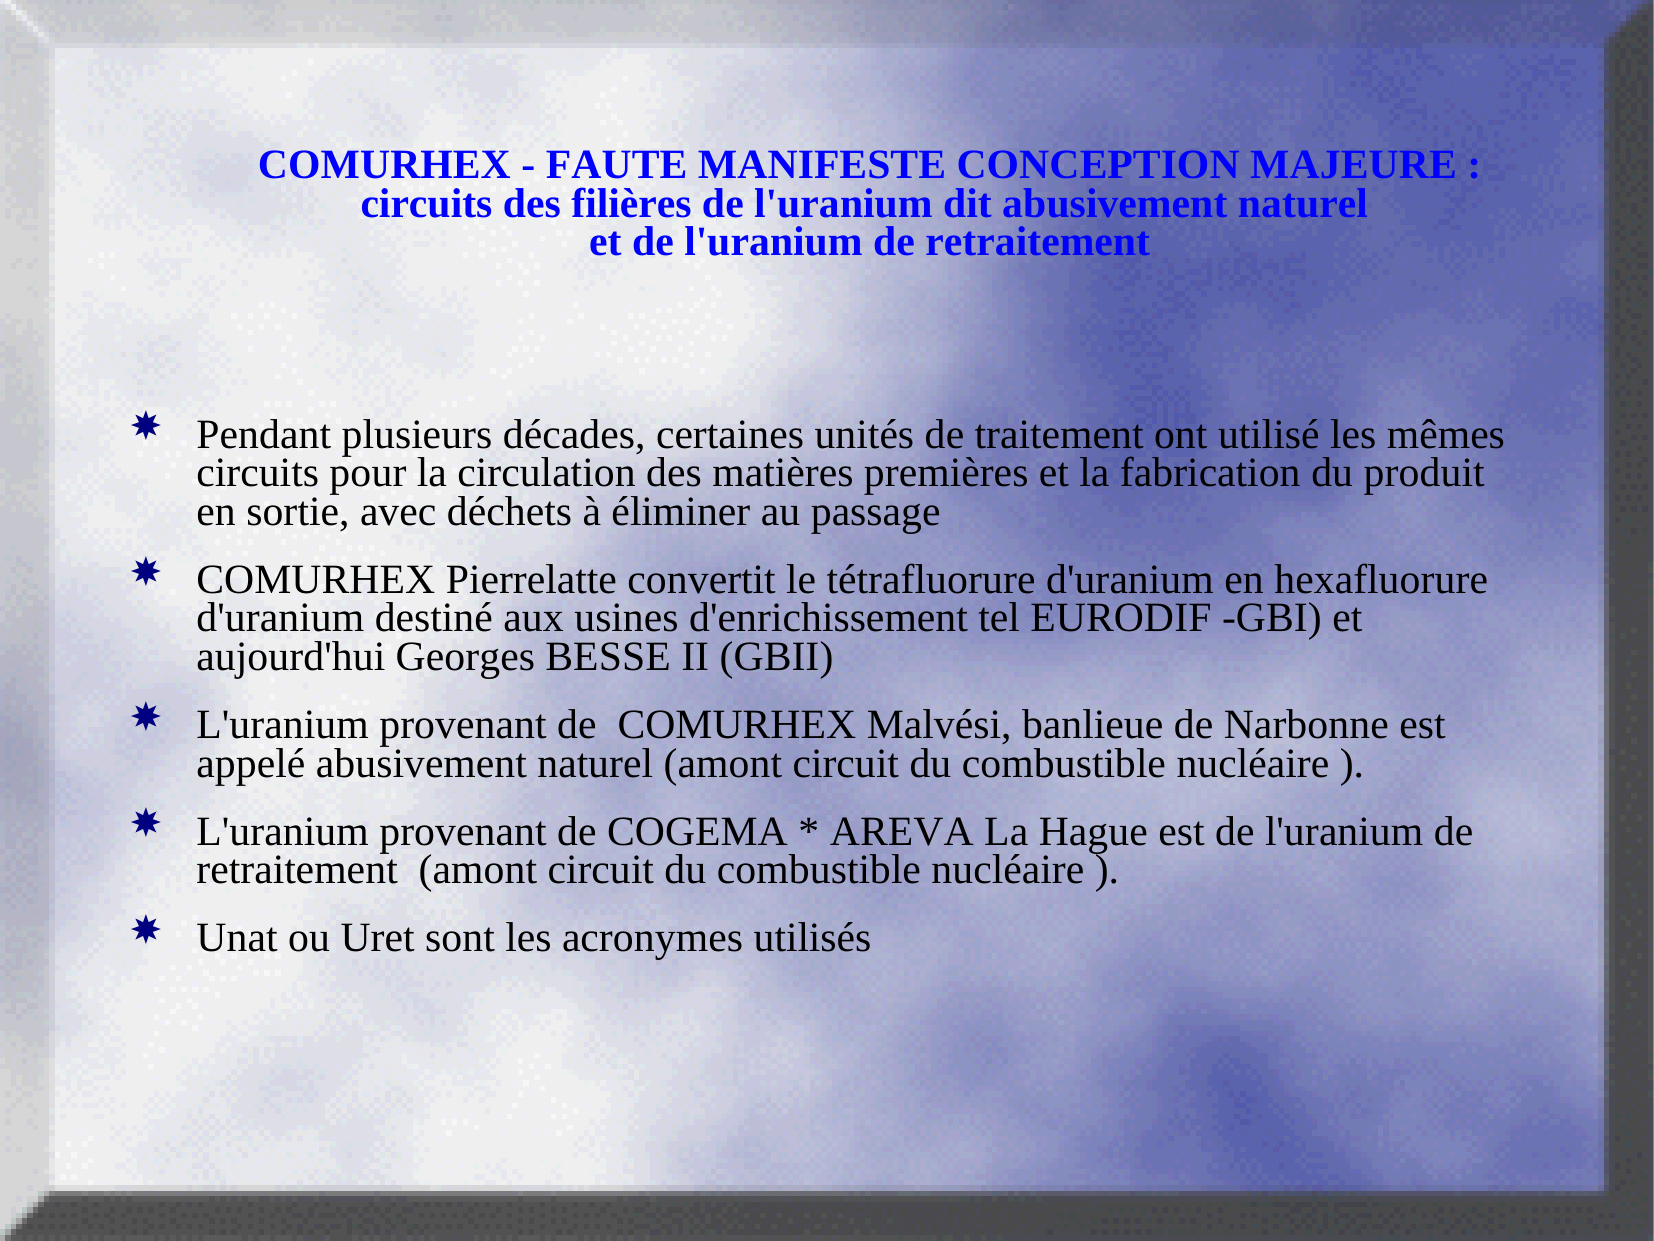

# COMURHEX - FAUTE MANIFESTE CONCEPTION MAJEURE : circuits des filières de l'uranium dit abusivement naturel et de l'uranium de retraitement
Pendant plusieurs décades, certaines unités de traitement ont utilisé les mêmes circuits pour la circulation des matières premières et la fabrication du produit en sortie, avec déchets à éliminer au passage
COMURHEX Pierrelatte convertit le tétrafluorure d'uranium en hexafluorure d'uranium destiné aux usines d'enrichissement tel EURODIF -GBI) et aujourd'hui Georges BESSE II (GBII)
L'uranium provenant de COMURHEX Malvési, banlieue de Narbonne est appelé abusivement naturel (amont circuit du combustible nucléaire ).
L'uranium provenant de COGEMA * AREVA La Hague est de l'uranium de retraitement (amont circuit du combustible nucléaire ).
Unat ou Uret sont les acronymes utilisés